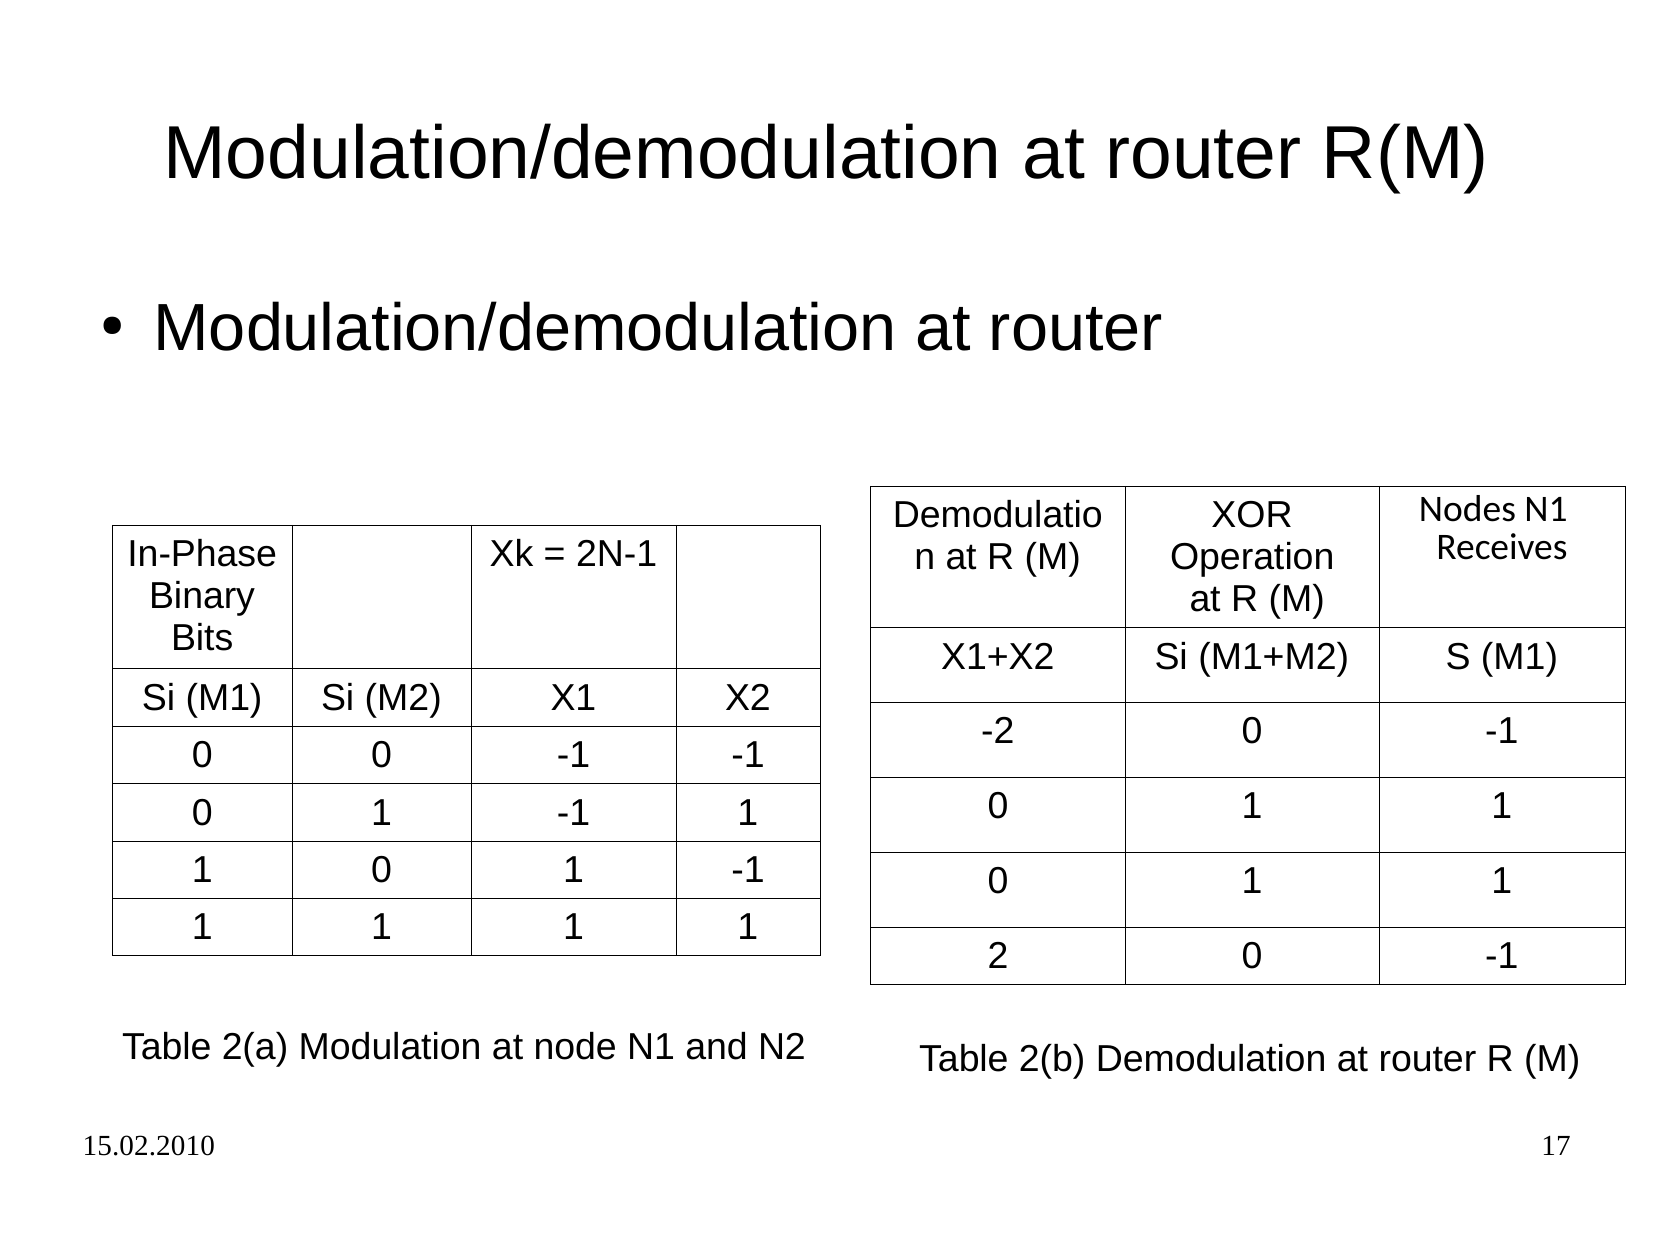

# Modulation/demodulation at router R(M)
Modulation/demodulation at router
| Demodulation at R (M) | XOR Operation at R (M) | Nodes N1 Receives |
| --- | --- | --- |
| X1+X2 | Si (M1+M2) | S (M1) |
| -2 | 0 | -1 |
| 0 | 1 | 1 |
| 0 | 1 | 1 |
| 2 | 0 | -1 |
| In-Phase Binary Bits | | Xk = 2N-1 | |
| --- | --- | --- | --- |
| Si (M1) | Si (M2) | X1 | X2 |
| 0 | 0 | -1 | -1 |
| 0 | 1 | -1 | 1 |
| 1 | 0 | 1 | -1 |
| 1 | 1 | 1 | 1 |
Table 2(a) Modulation at node N1 and N2
Table 2(b) Demodulation at router R (M)
15.02.2010
17